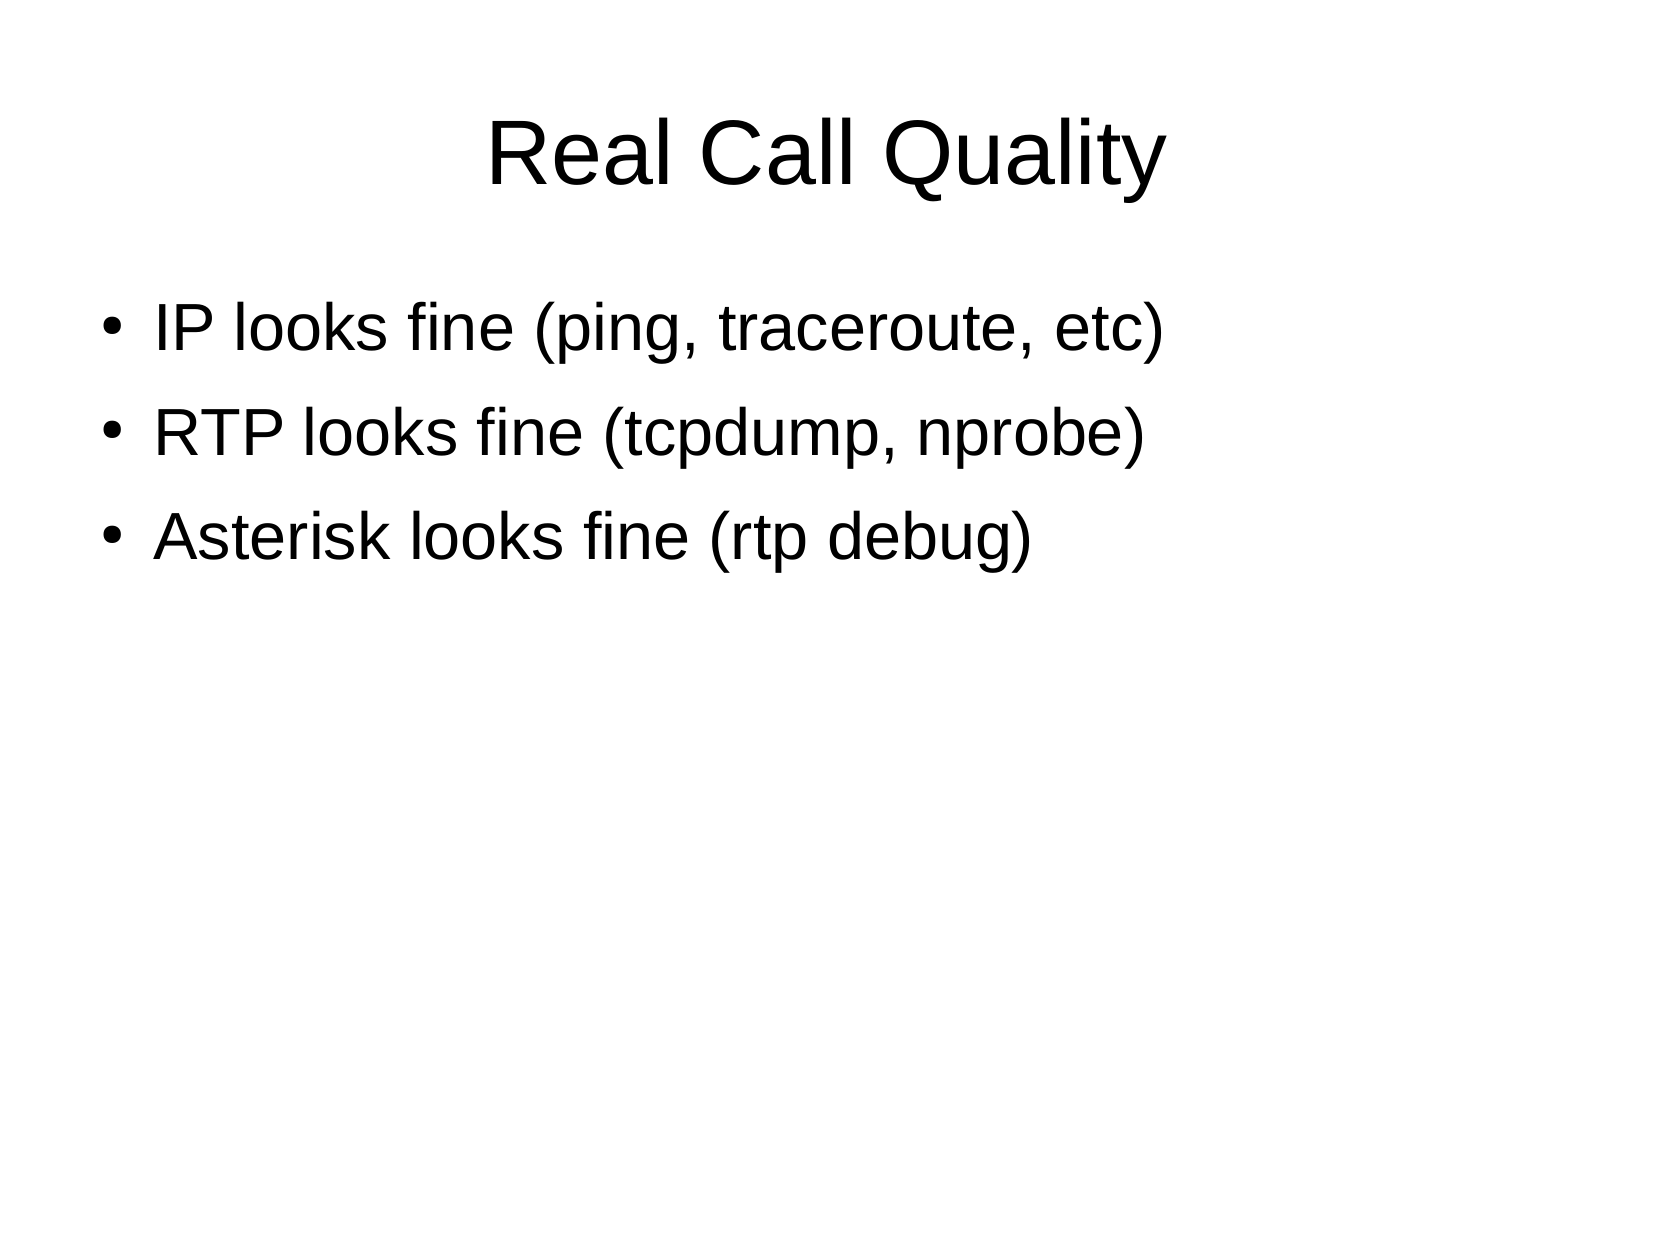

# Real Call Quality
IP looks fine (ping, traceroute, etc)
RTP looks fine (tcpdump, nprobe)
Asterisk looks fine (rtp debug)